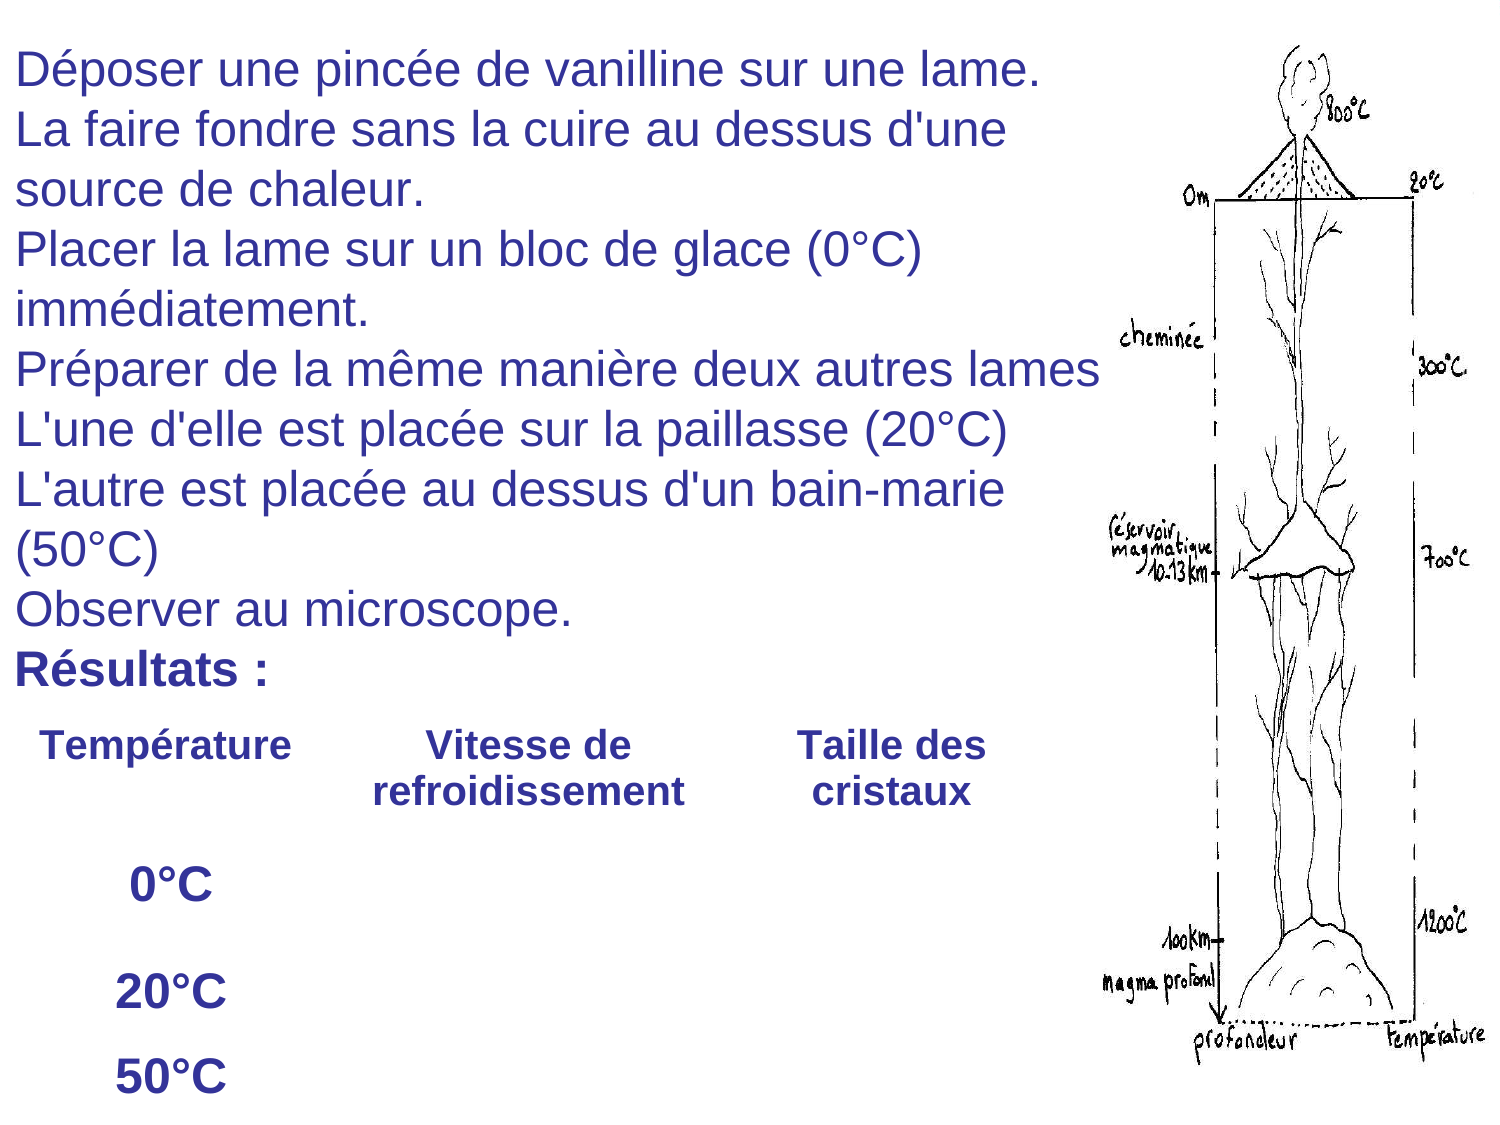

Déposer une pincée de vanilline sur une lame.
La faire fondre sans la cuire au dessus d'une source de chaleur.
Placer la lame sur un bloc de glace (0°C) immédiatement.
Préparer de la même manière deux autres lames
L'une d'elle est placée sur la paillasse (20°C)
L'autre est placée au dessus d'un bain-marie (50°C)
Observer au microscope.
Résultats :
| Température | Vitesse de refroidissement | Taille des cristaux |
| --- | --- | --- |
| 0°C | | |
| 20°C | | |
| 50°C | | |